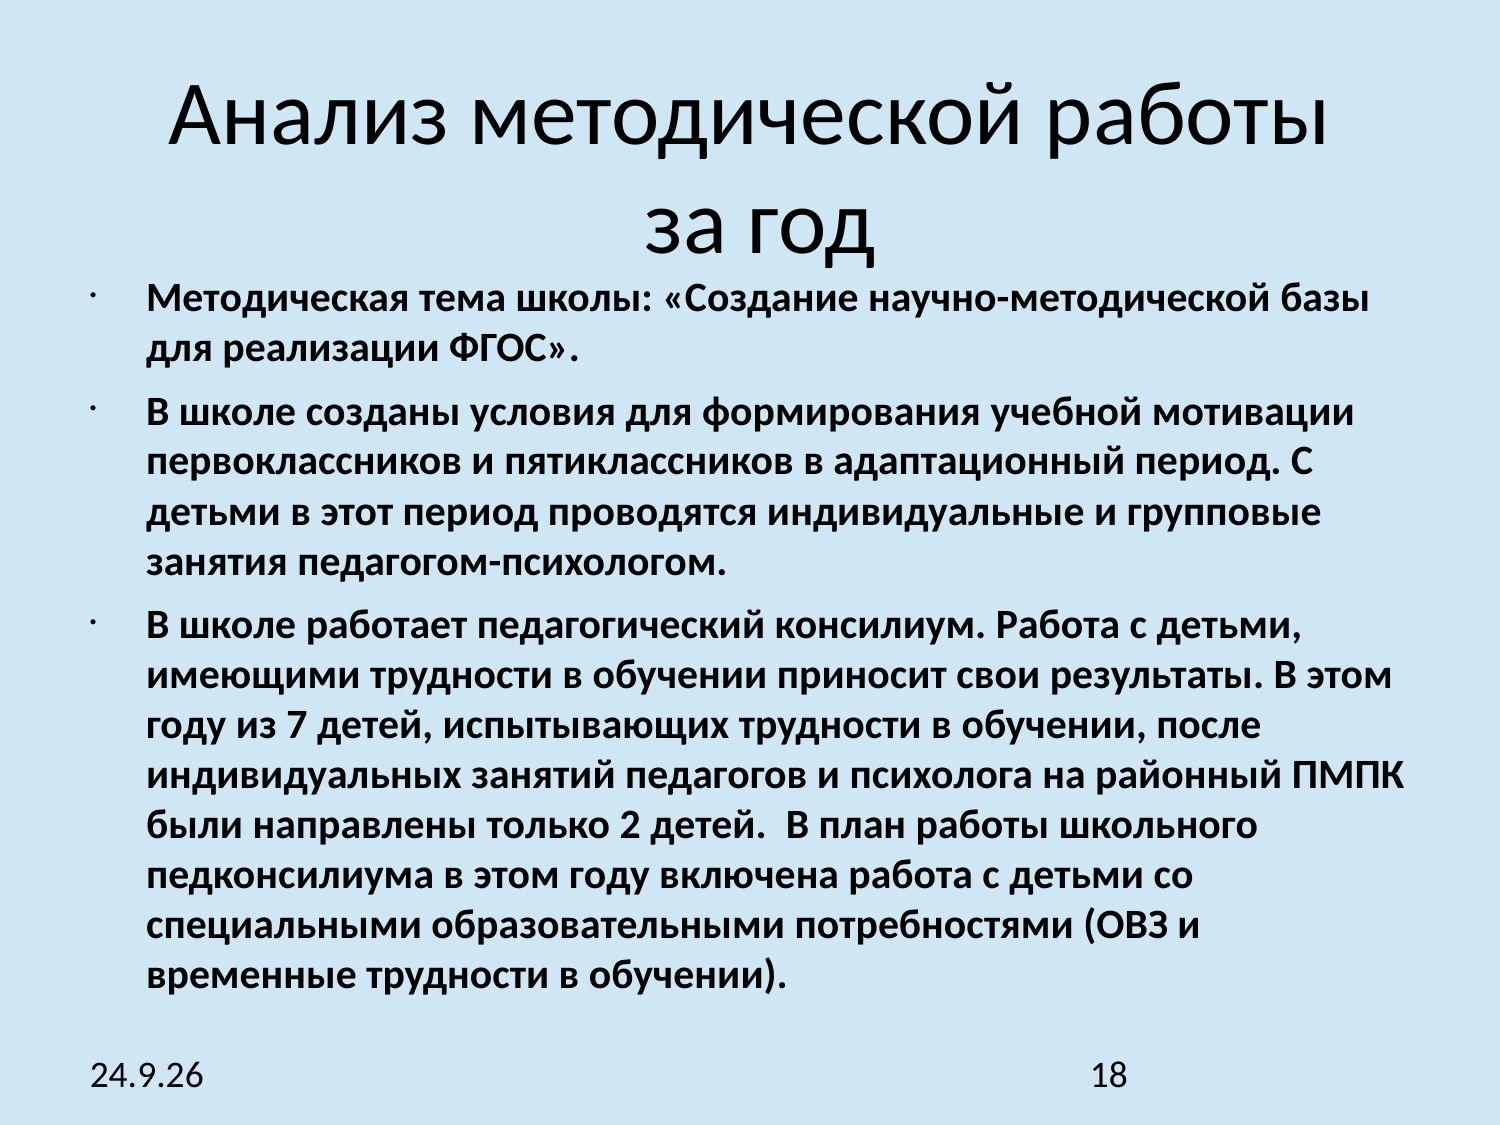

# Анализ методической работы за год
Методическая тема школы: «Создание научно-методической базы для реализации ФГОС».
В школе созданы условия для формирования учебной мотивации первоклассников и пятиклассников в адаптационный период. С детьми в этот период проводятся индивидуальные и групповые занятия педагогом-психологом.
В школе работает педагогический консилиум. Работа с детьми, имеющими трудности в обучении приносит свои результаты. В этом году из 7 детей, испытывающих трудности в обучении, после индивидуальных занятий педагогов и психолога на районный ПМПК были направлены только 2 детей. В план работы школьного педконсилиума в этом году включена работа с детьми со специальными образовательными потребностями (ОВЗ и временные трудности в обучении).